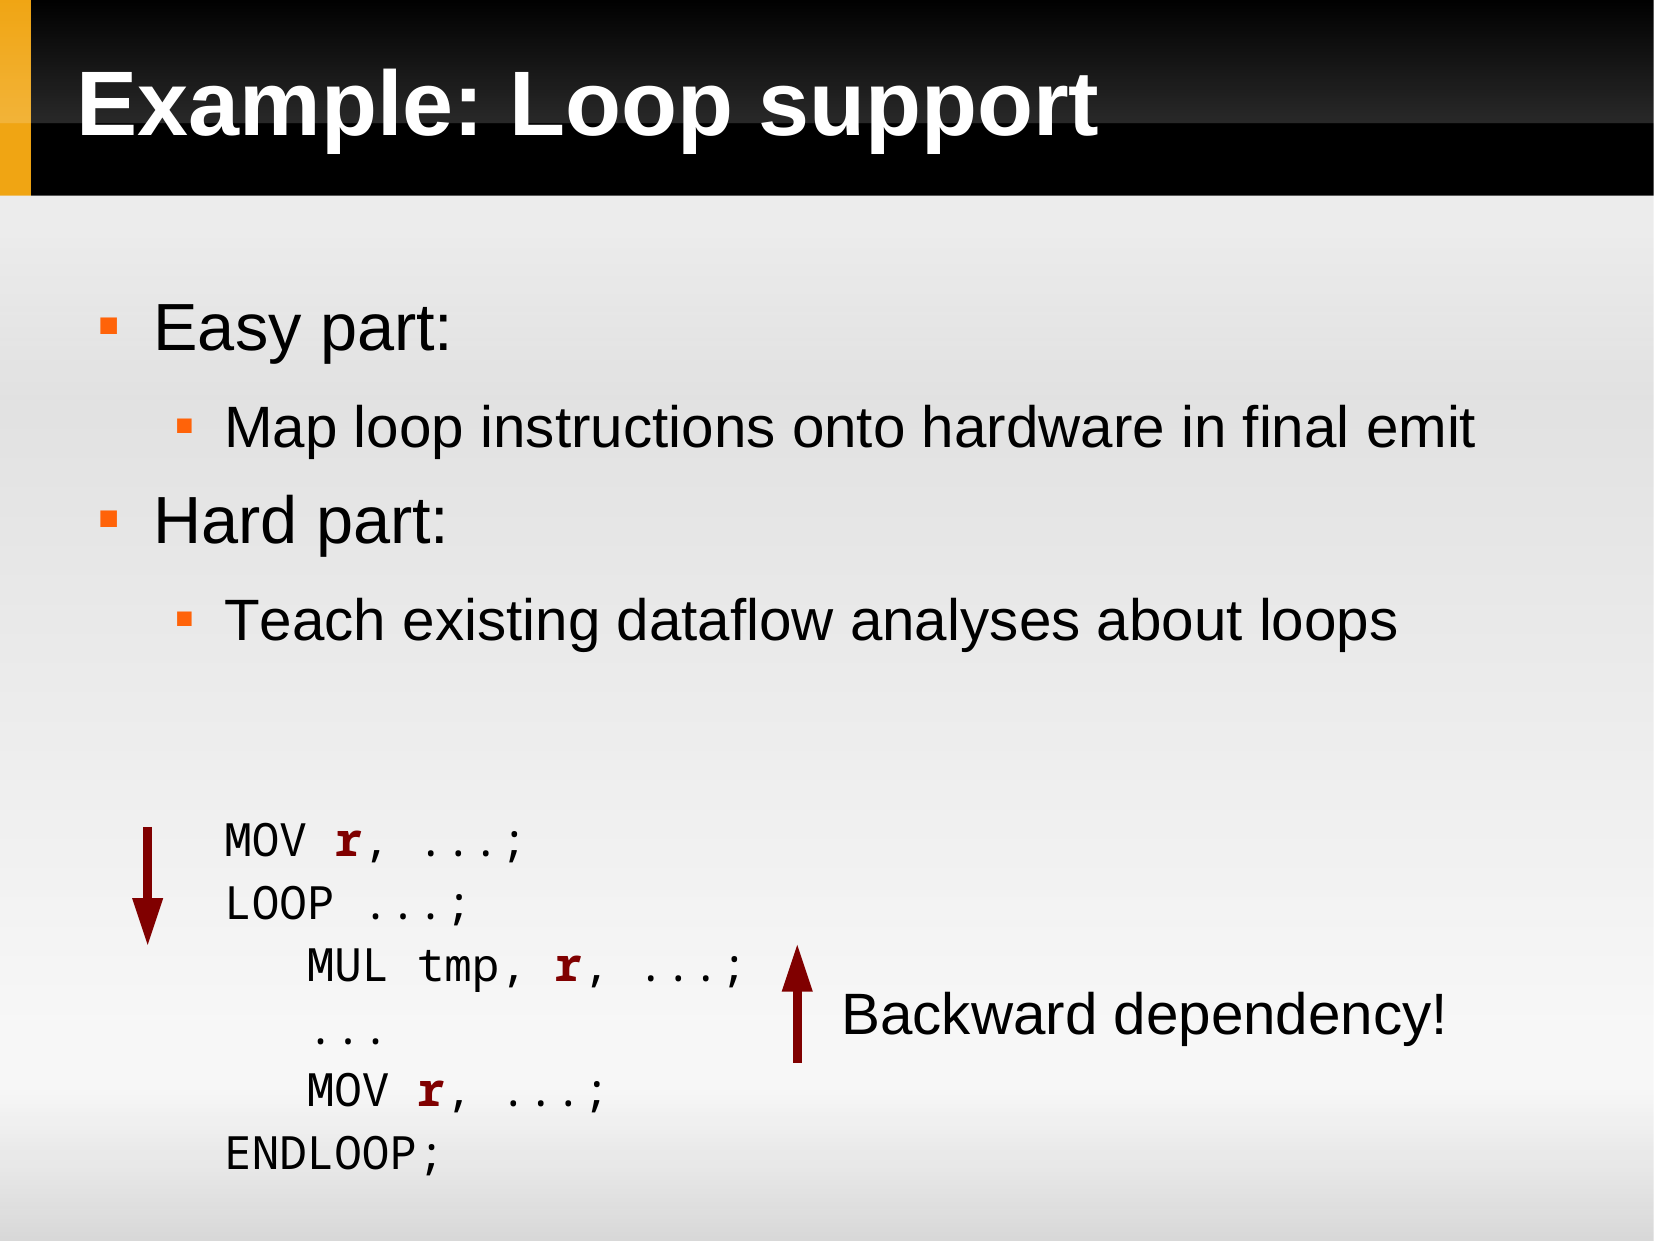

# Example: Loop support
Easy part:
Map loop instructions onto hardware in final emit
Hard part:
Teach existing dataflow analyses about loops
MOV r, ...;
LOOP ...;
 MUL tmp, r, ...;
 ...
 MOV r, ...;
ENDLOOP;
Backward dependency!